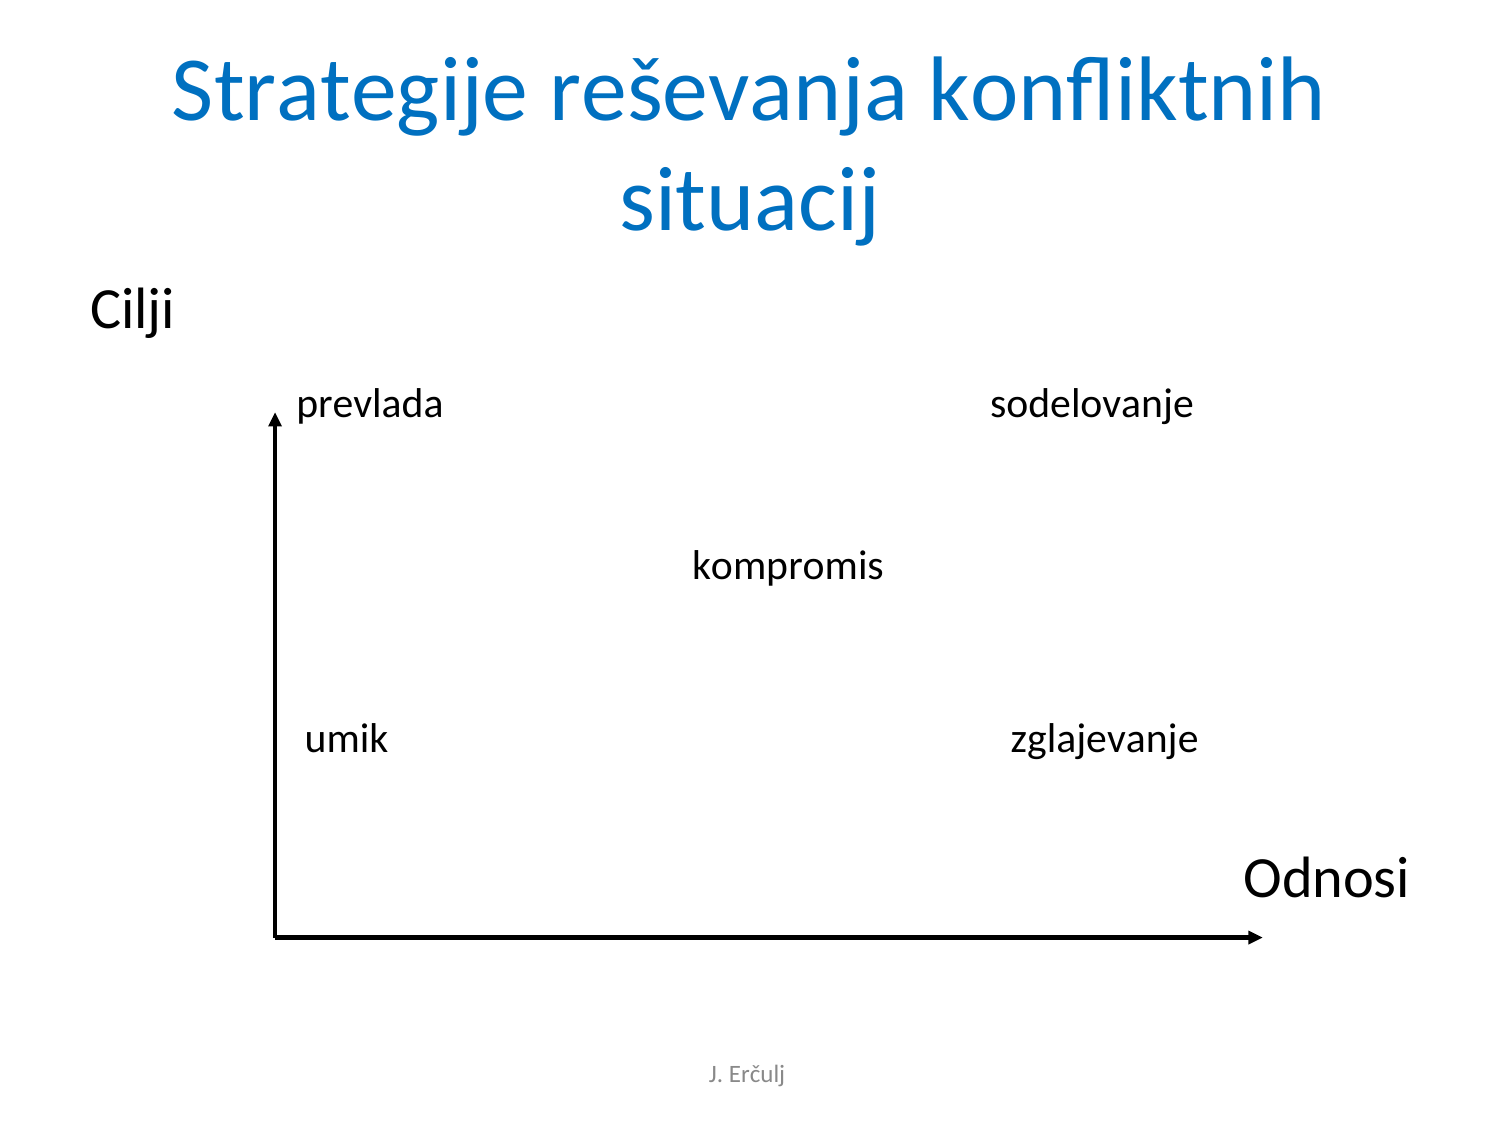

# Strategije reševanja konfliktnih situacij
Cilji
	 prevlada				sodelovanje
			 kompromis
	 umik				 zglajevanje
Odnosi
J. Erčulj